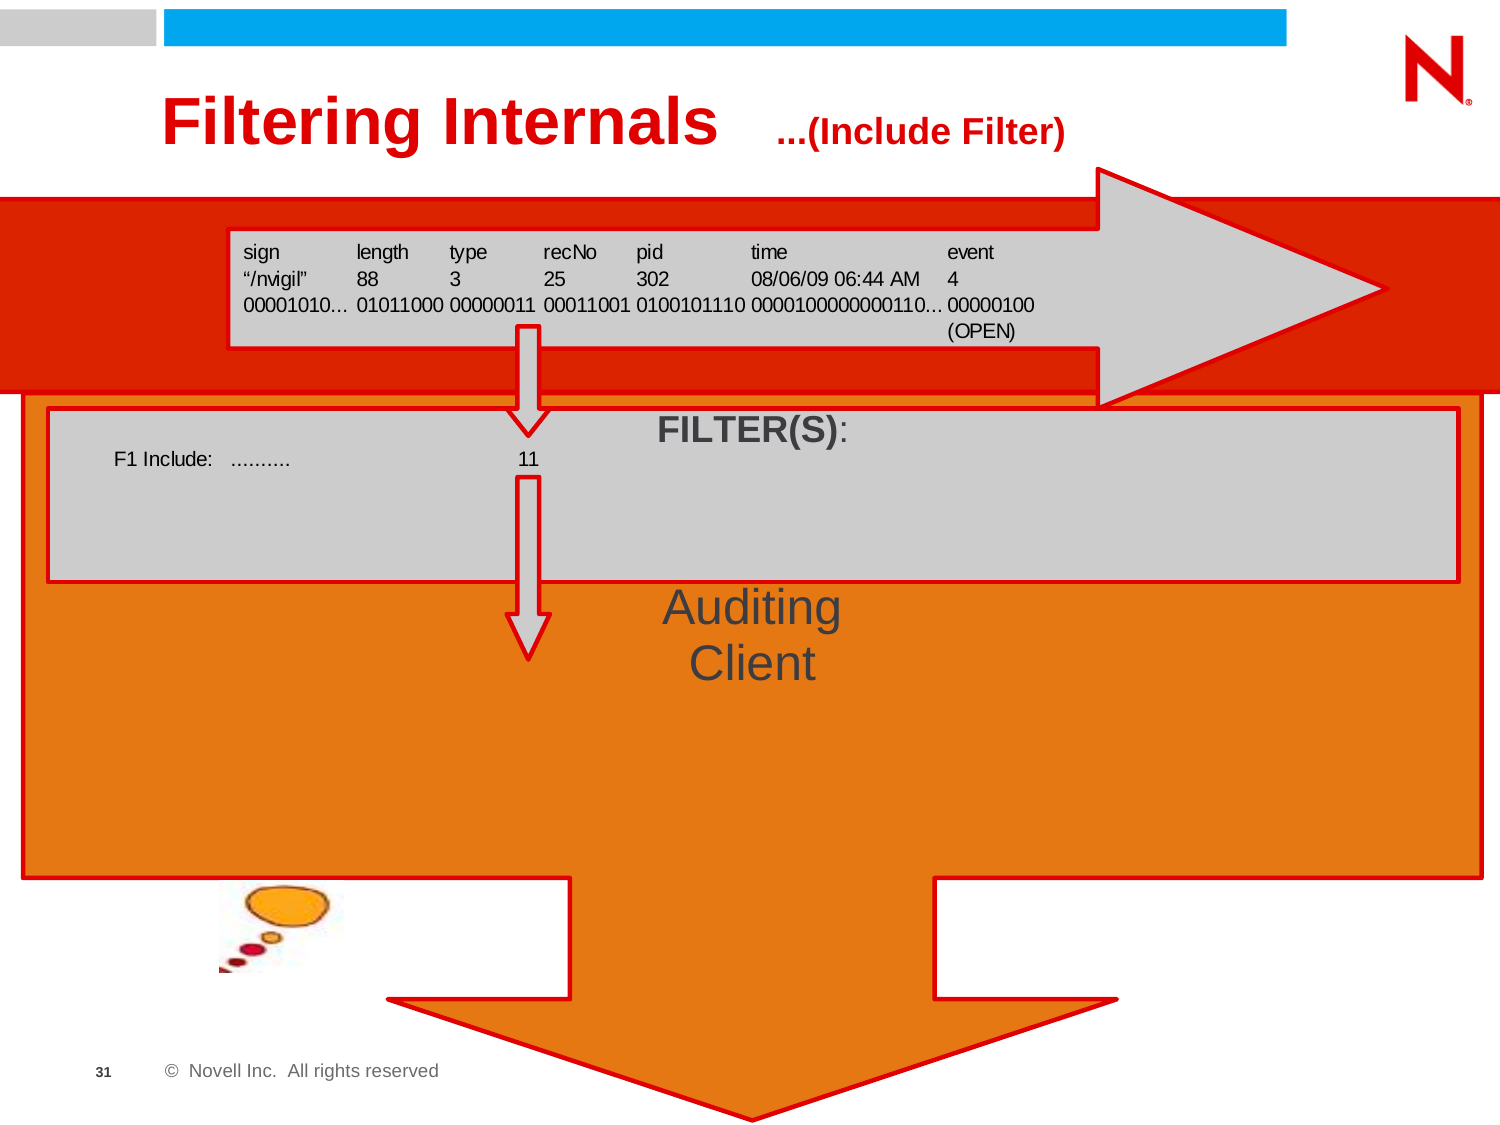

# Filtering Internals ...(Include Filter)
Auditing
Client
FILTER(S):